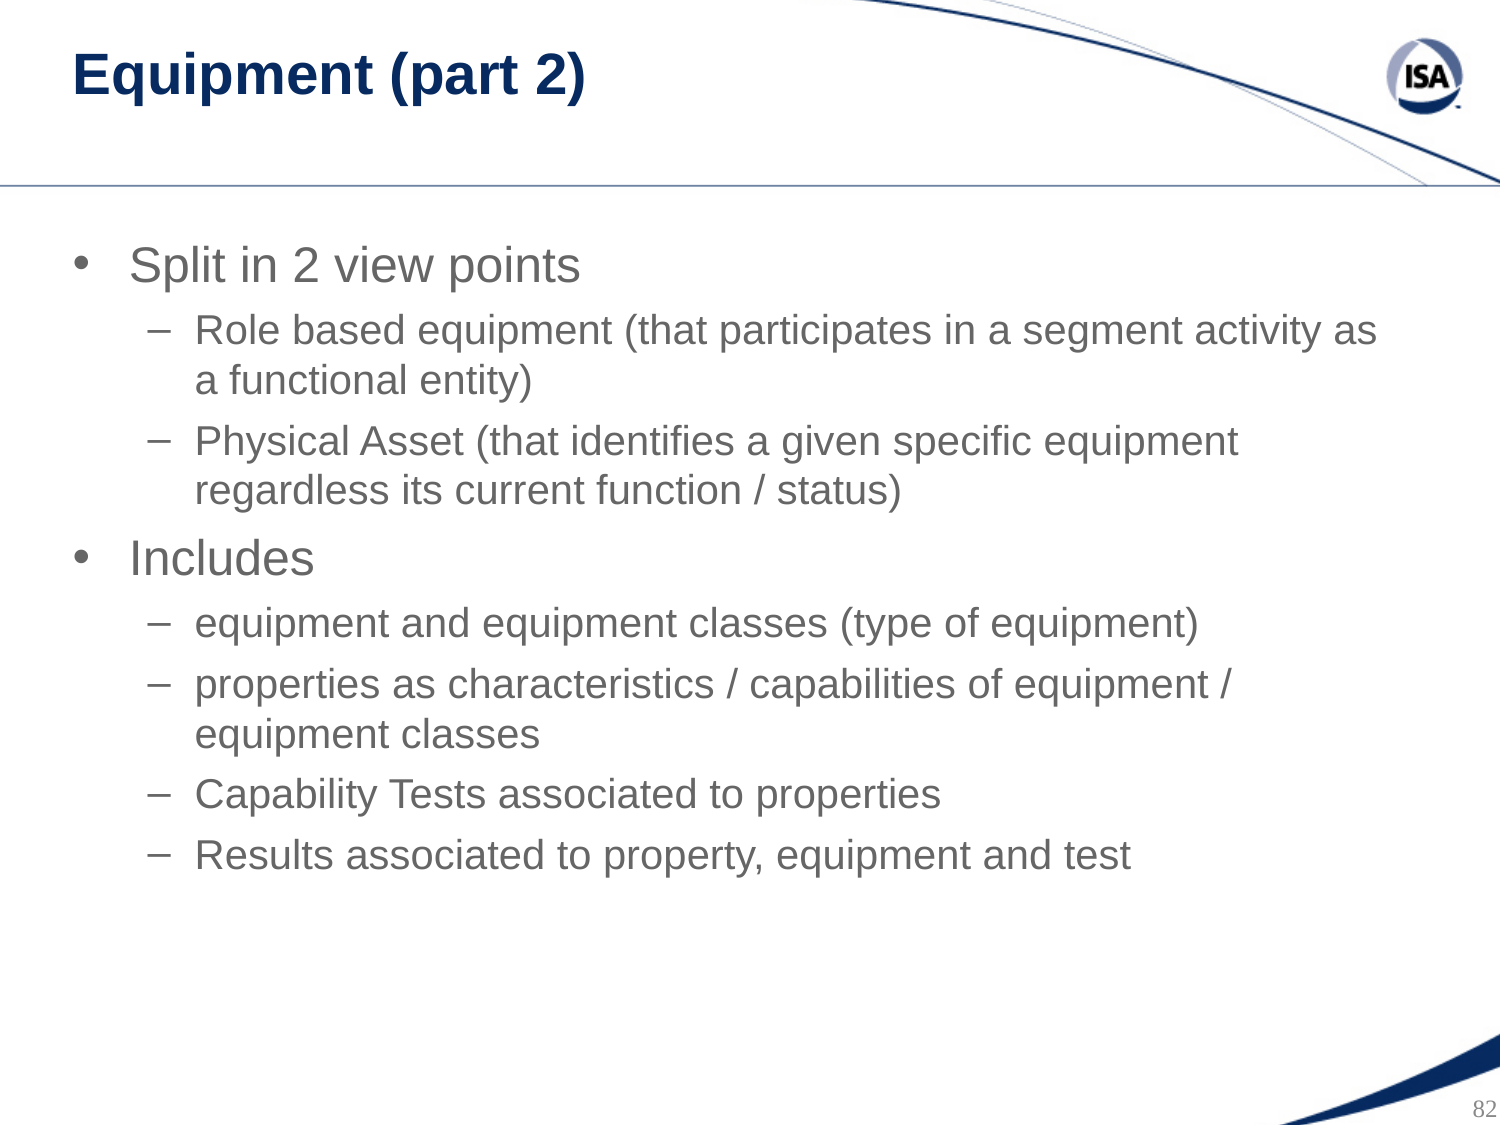

# Equipment (part 2)
Split in 2 view points
Role based equipment (that participates in a segment activity as a functional entity)
Physical Asset (that identifies a given specific equipment regardless its current function / status)
Includes
equipment and equipment classes (type of equipment)
properties as characteristics / capabilities of equipment / equipment classes
Capability Tests associated to properties
Results associated to property, equipment and test